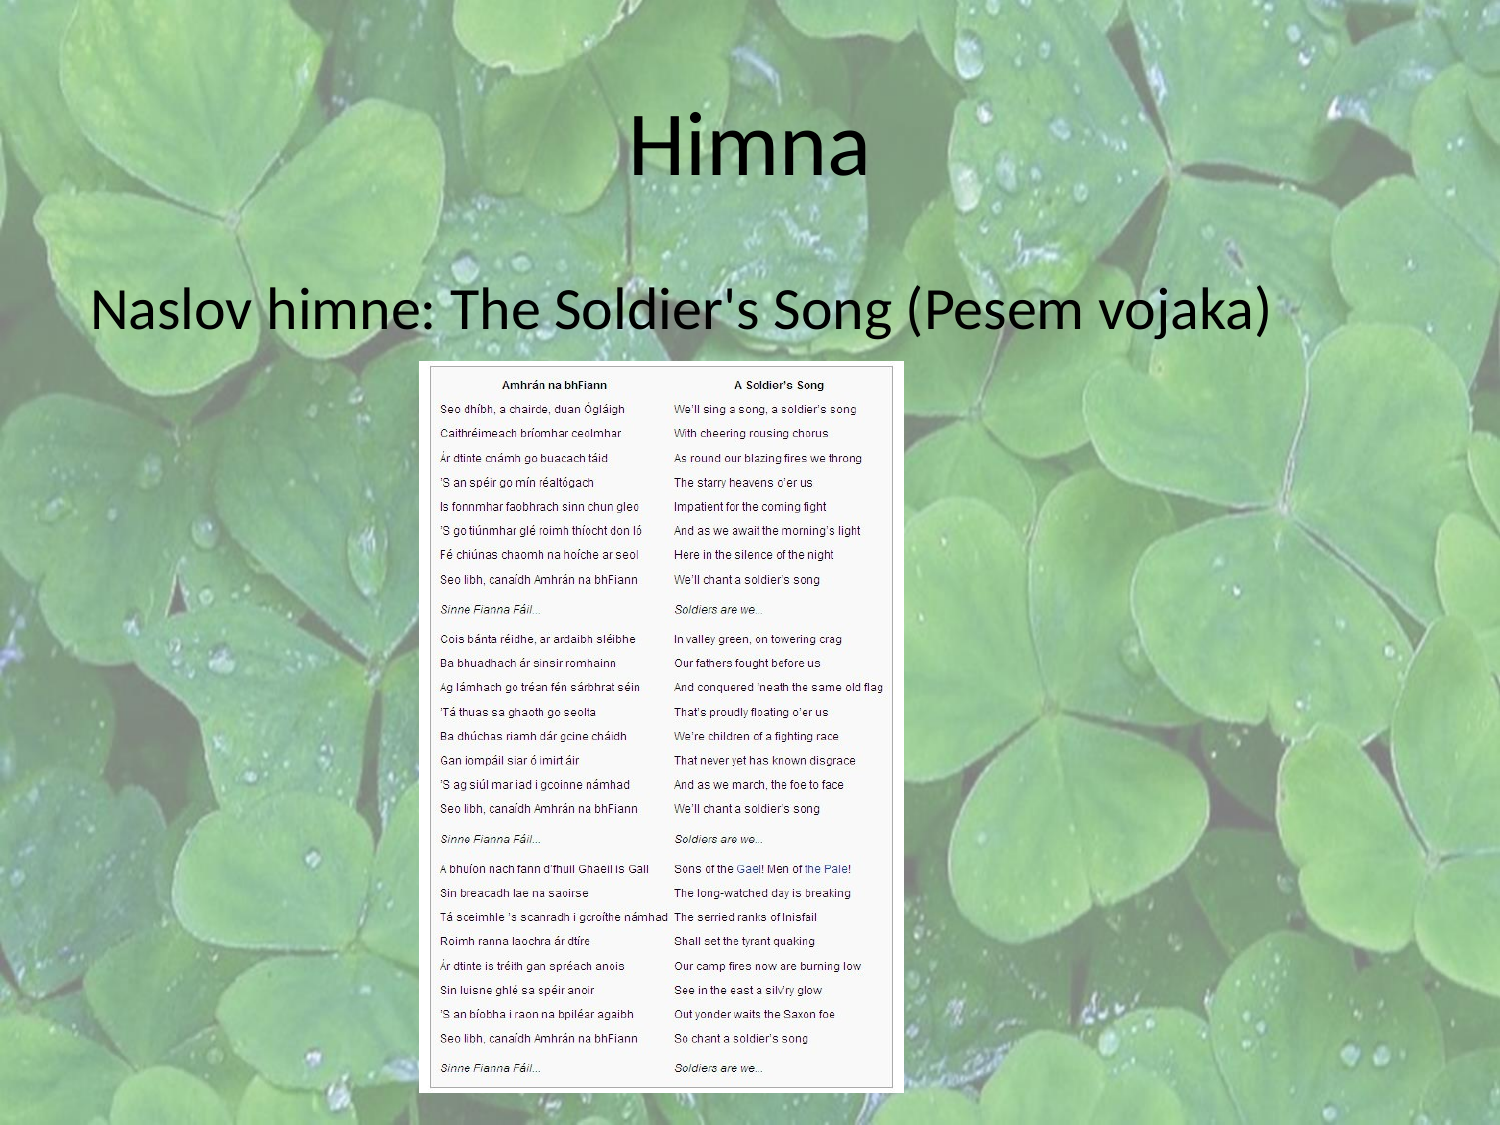

# Himna
Naslov himne: The Soldier's Song (Pesem vojaka)